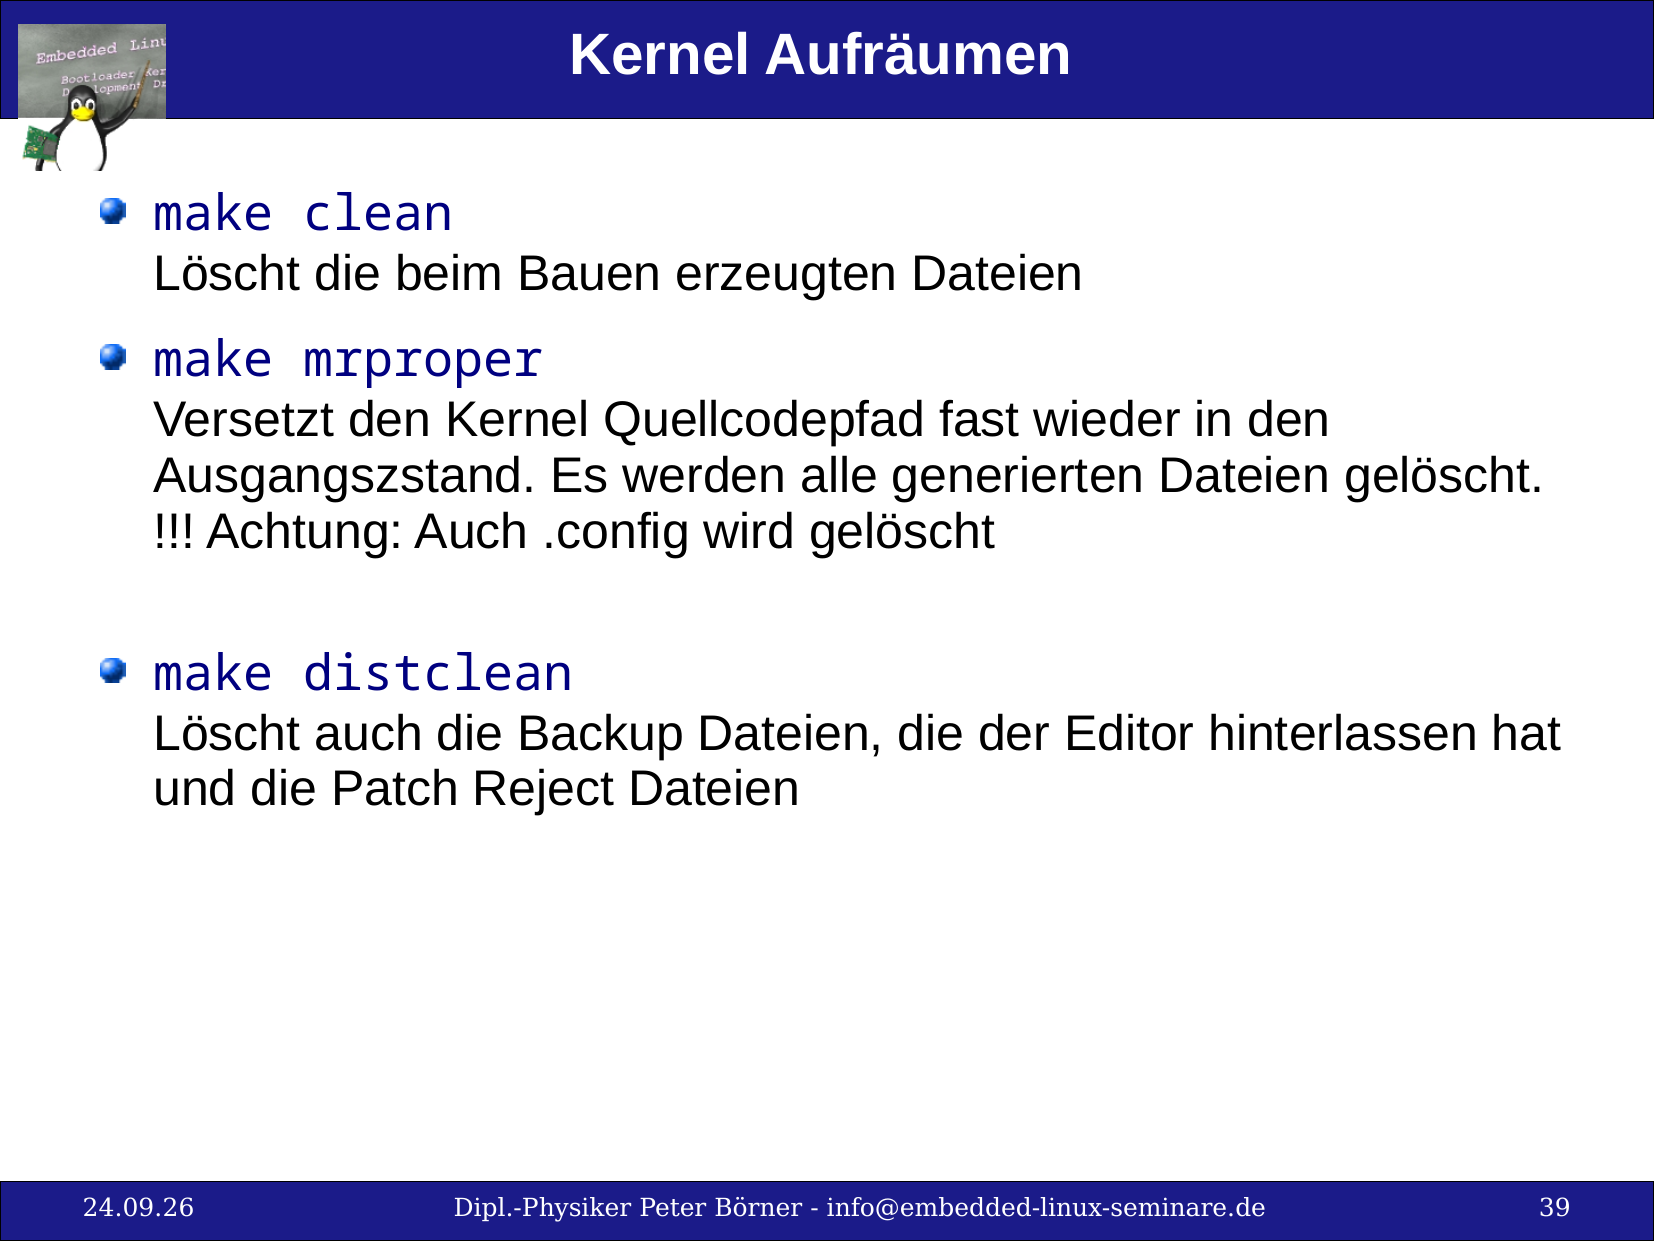

# Kernel Aufräumen
make clean
Löscht die beim Bauen erzeugten Dateien
make mrproper
Versetzt den Kernel Quellcodepfad fast wieder in den Ausgangszstand. Es werden alle generierten Dateien gelöscht.
!!! Achtung: Auch .config wird gelöscht
make distclean
Löscht auch die Backup Dateien, die der Editor hinterlassen hat und die Patch Reject Dateien
 Dipl.-Physiker Peter Börner - info@embedded-linux-seminare.de
39